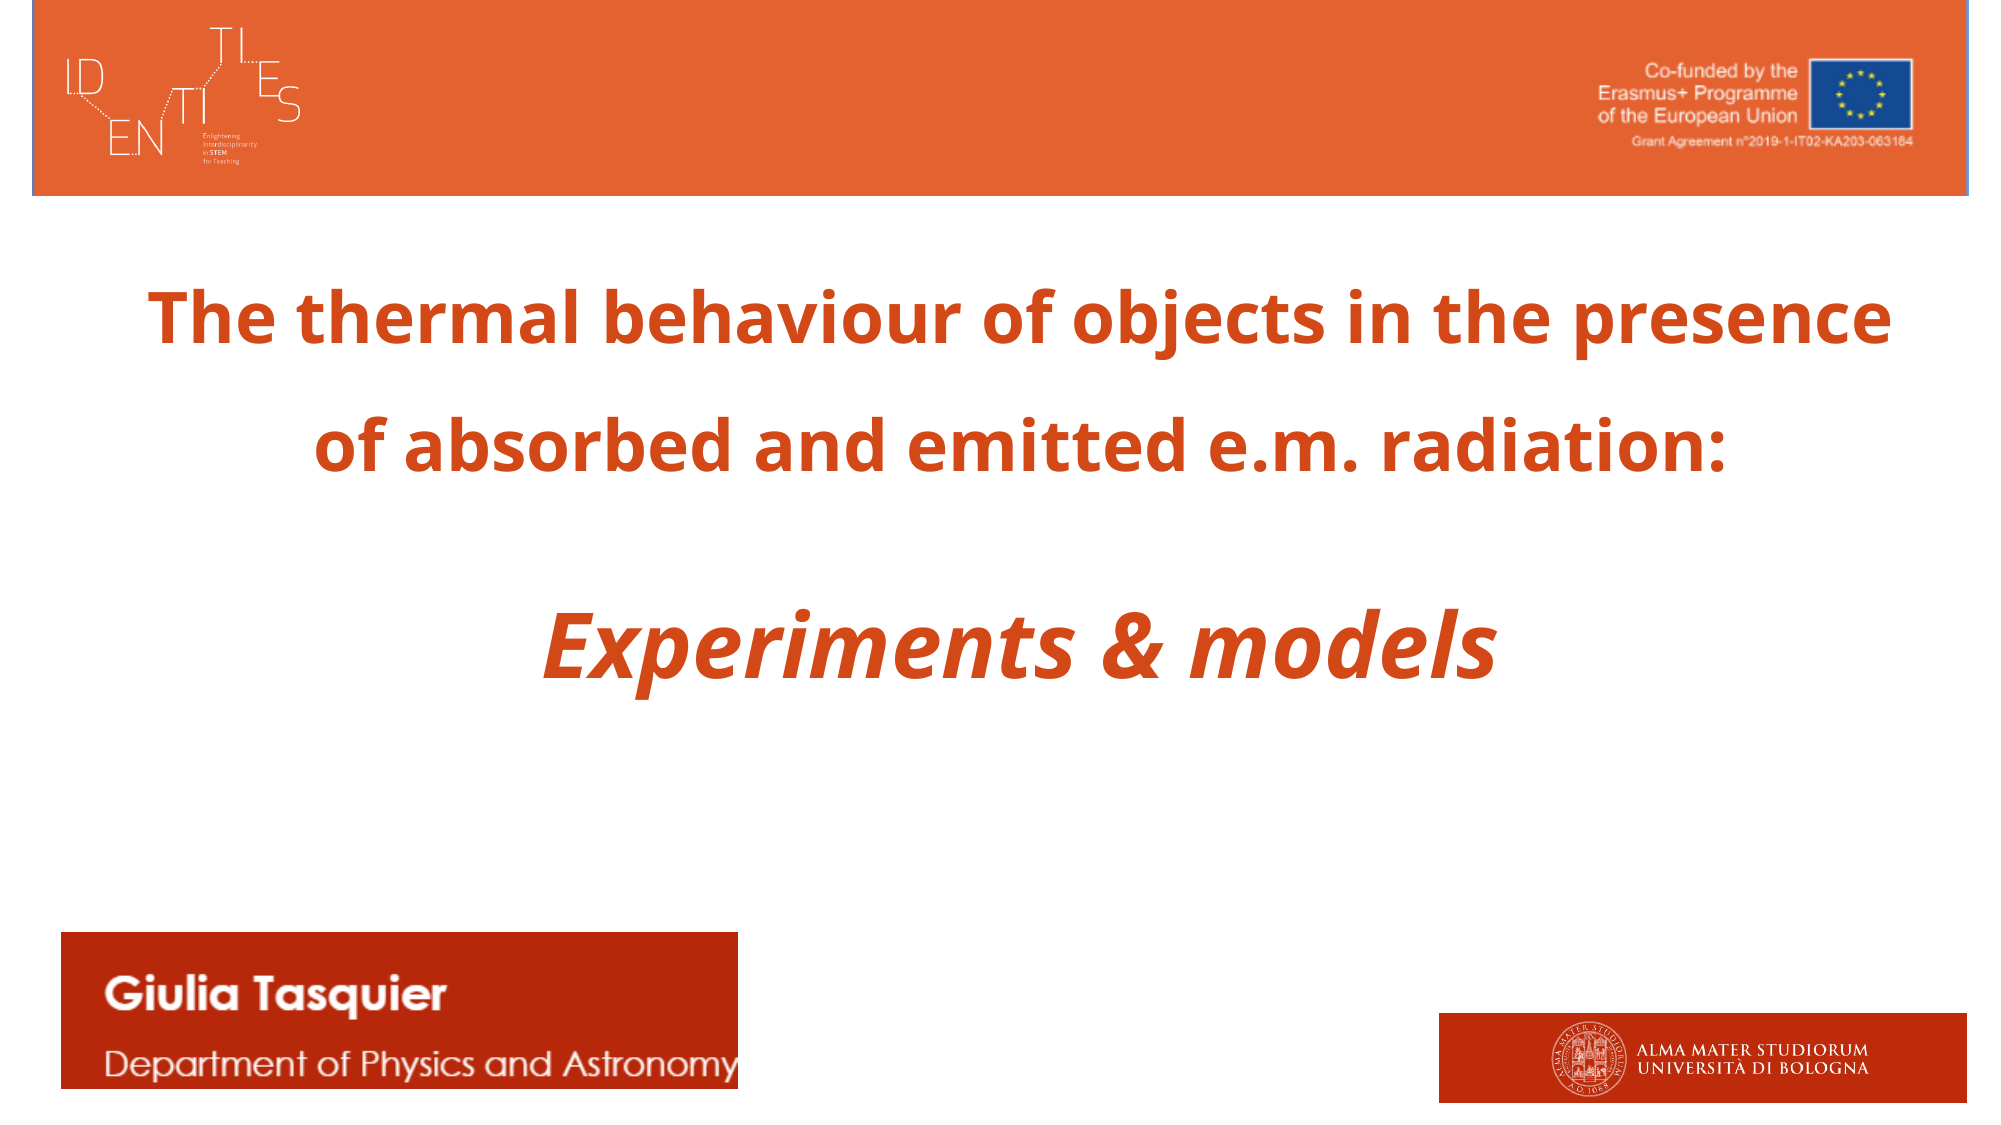

Giulia Tasquier
# The thermal behaviour of objects in the presence of absorbed and emitted e.m. radiation:
Experiments & models